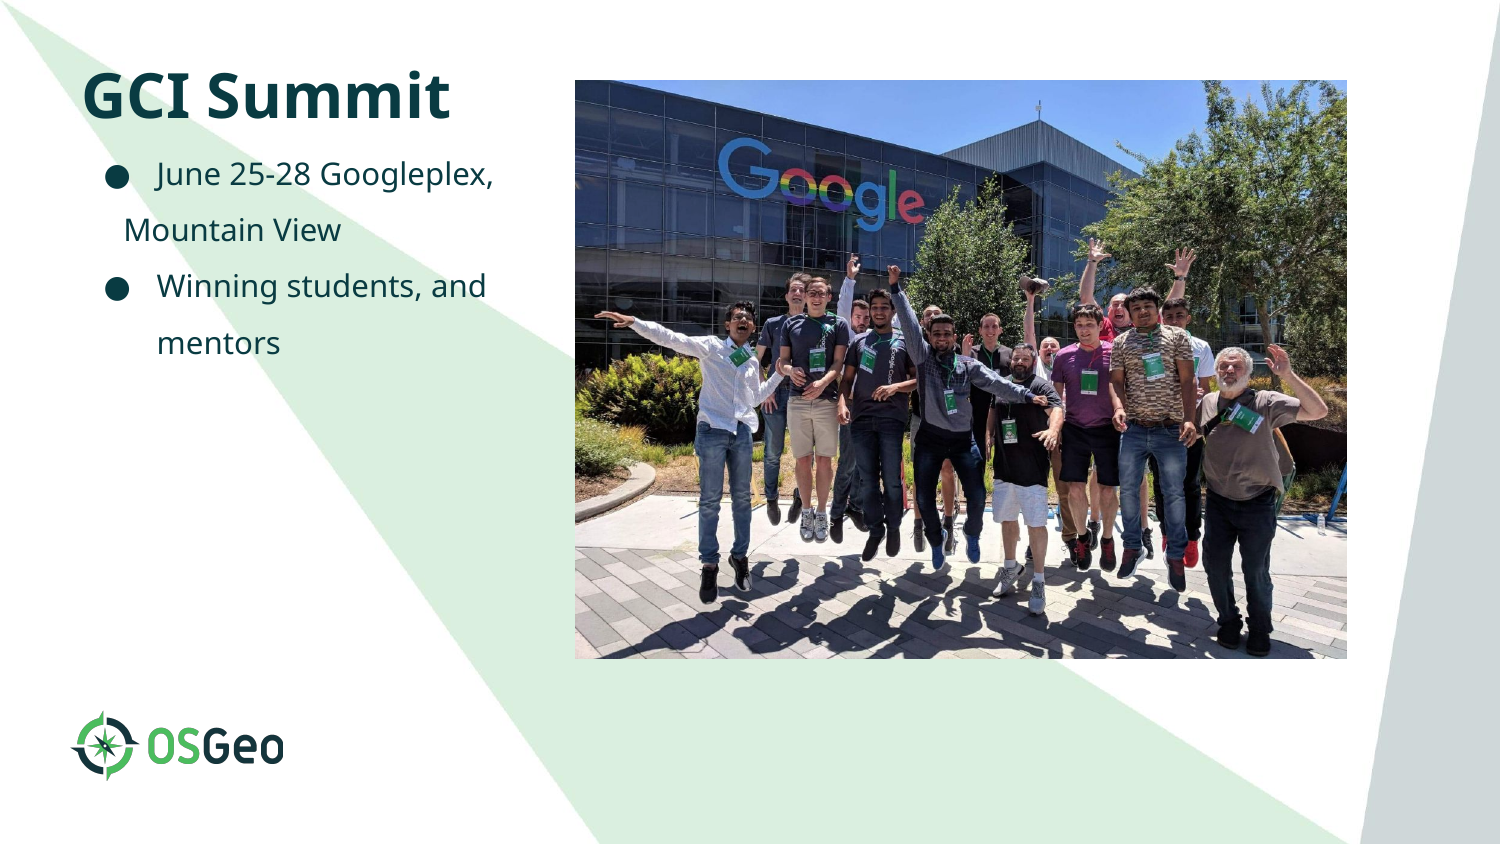

# GCI Summit
June 25-28 Googleplex,
Mountain View
Winning students, and mentors